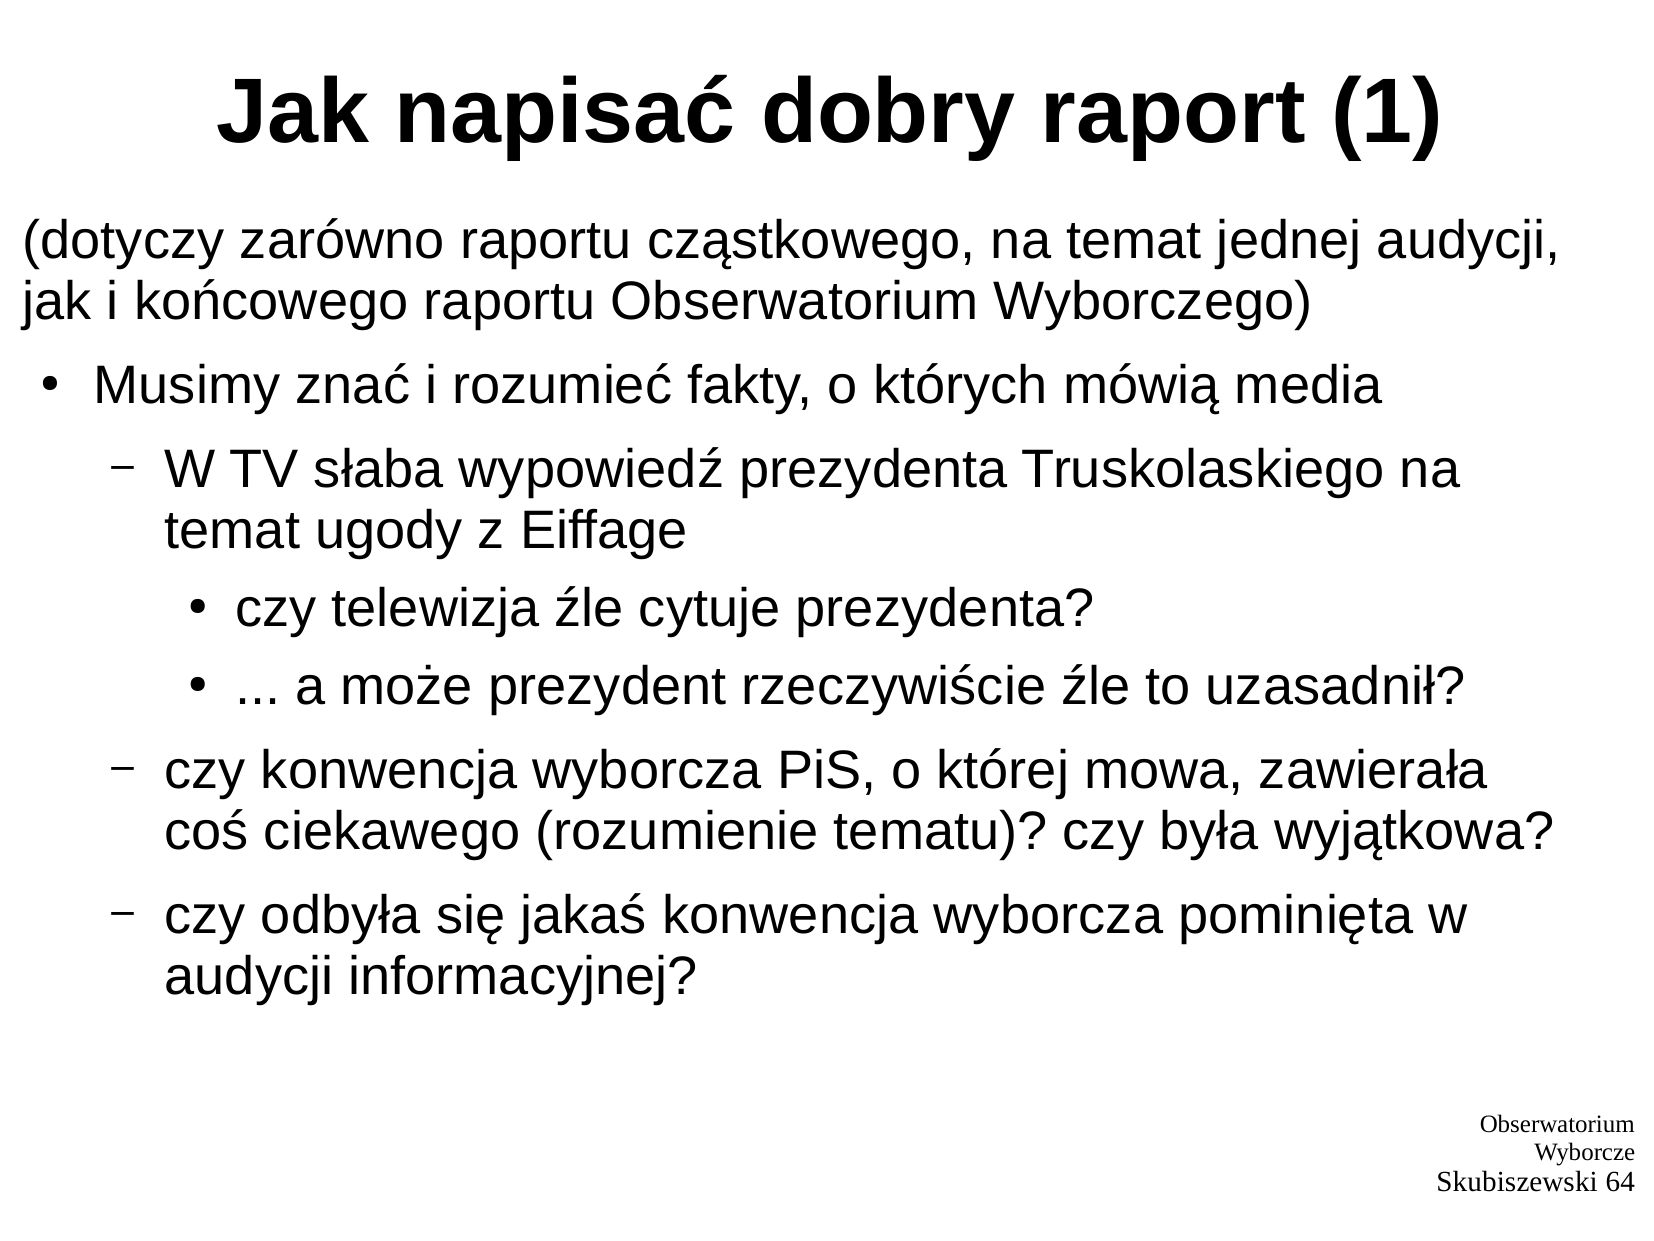

# Jak napisać dobry raport (1)
(dotyczy zarówno raportu cząstkowego, na temat jednej audycji, jak i końcowego raportu Obserwatorium Wyborczego)
Musimy znać i rozumieć fakty, o których mówią media
W TV słaba wypowiedź prezydenta Truskolaskiego na temat ugody z Eiffage
czy telewizja źle cytuje prezydenta?
... a może prezydent rzeczywiście źle to uzasadnił?
czy konwencja wyborcza PiS, o której mowa, zawierała coś ciekawego (rozumienie tematu)? czy była wyjątkowa?
czy odbyła się jakaś konwencja wyborcza pominięta w audycji informacyjnej?
64